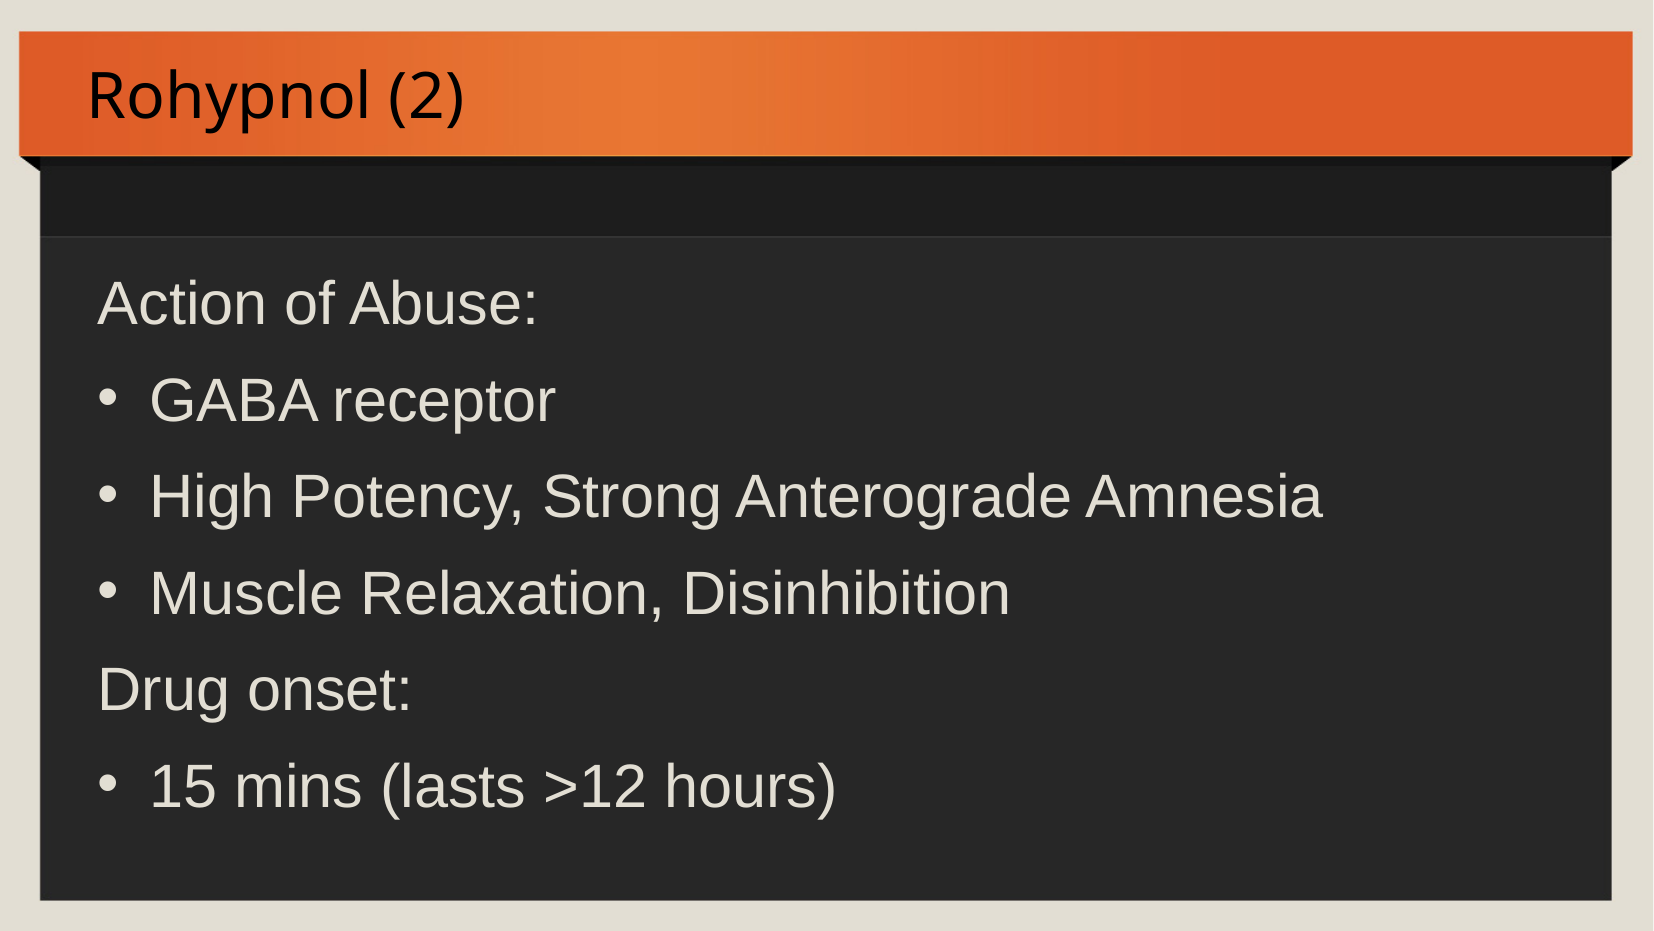

# Rohypnol (2)
Action of Abuse:
GABA receptor
High Potency, Strong Anterograde Amnesia
Muscle Relaxation, Disinhibition
Drug onset:
15 mins (lasts >12 hours)